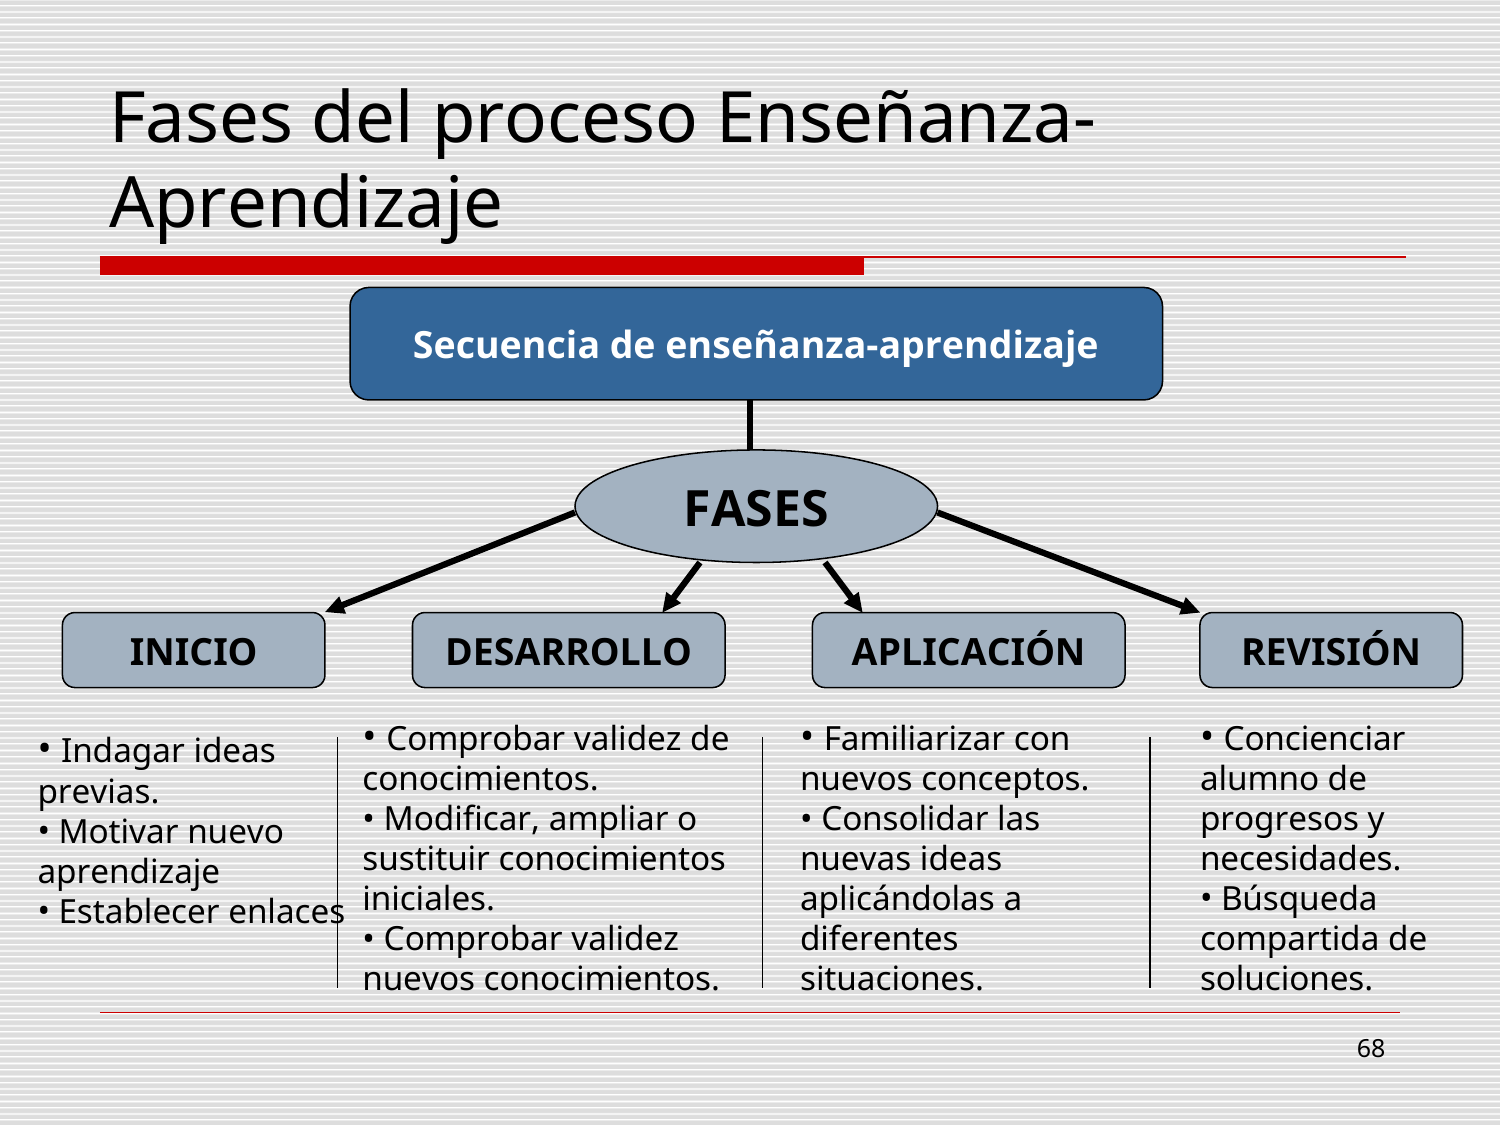

# Fases del proceso Enseñanza-Aprendizaje
Secuencia de enseñanza-aprendizaje
FASES
INICIO
DESARROLLO
APLICACIÓN
REVISIÓN
 Comprobar validez de conocimientos.
 Modificar, ampliar o sustituir conocimientos iniciales.
 Comprobar validez nuevos conocimientos.
 Familiarizar con nuevos conceptos.
 Consolidar las nuevas ideas aplicándolas a diferentes situaciones.
 Concienciar alumno de progresos y necesidades.
 Búsqueda compartida de soluciones.
 Indagar ideas previas.
 Motivar nuevo aprendizaje
 Establecer enlaces